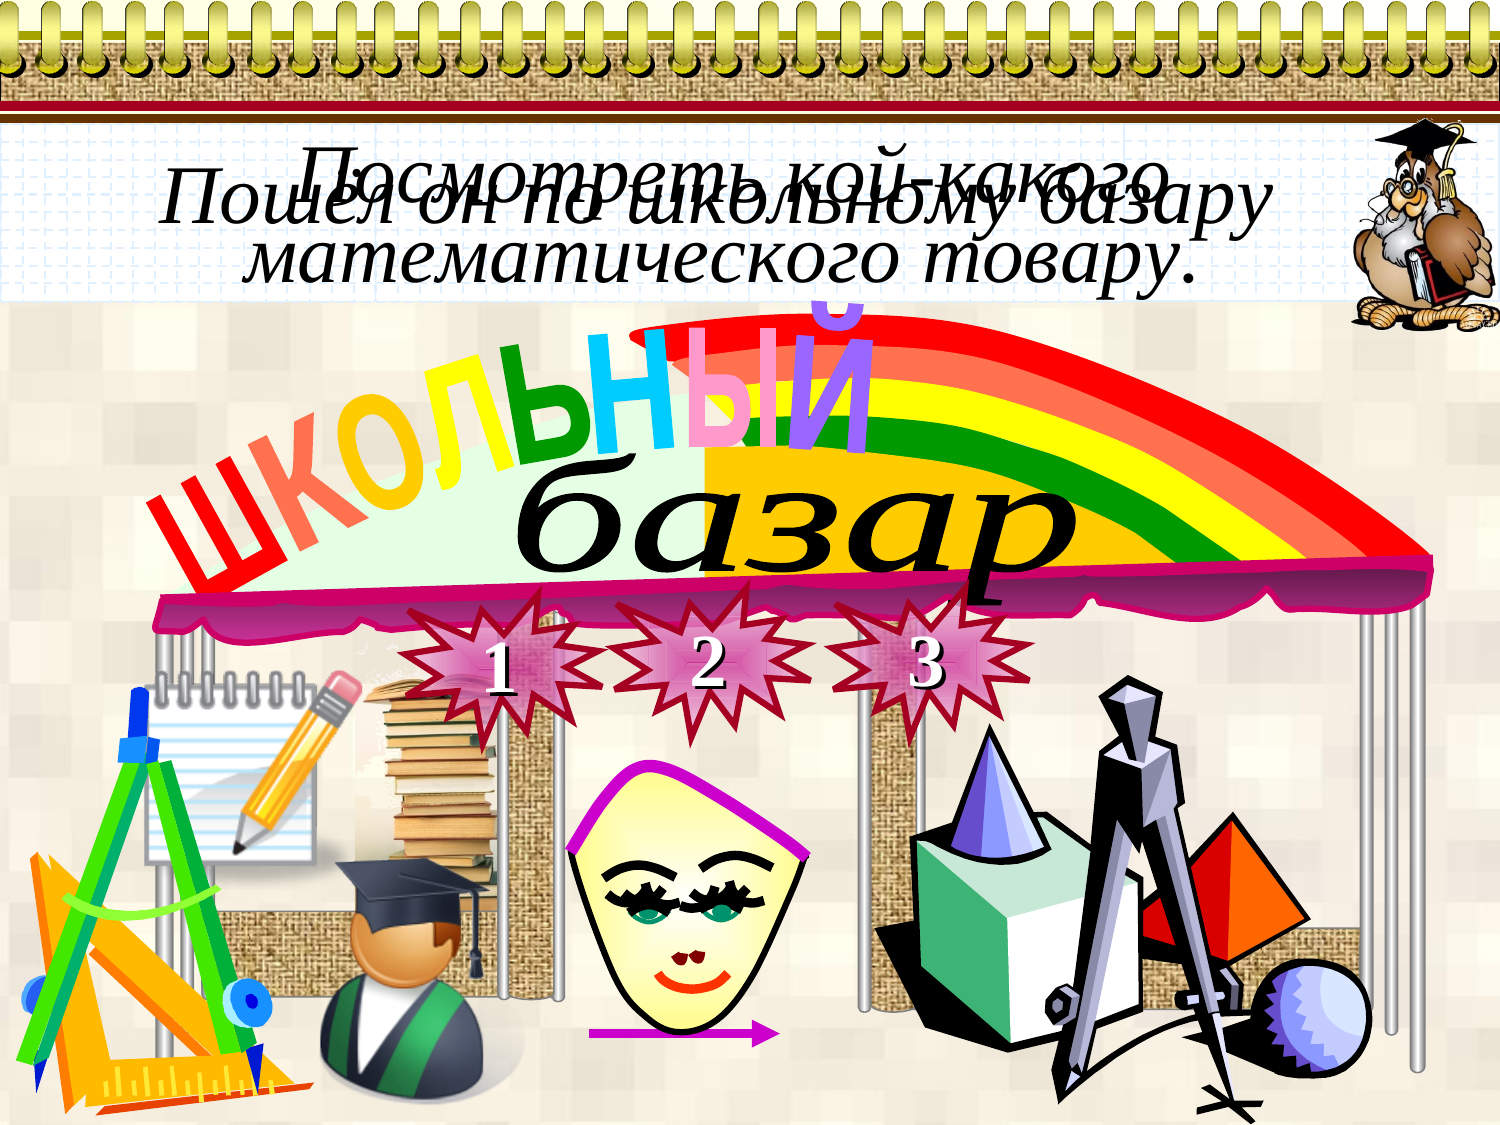

Посмотреть кой-какого математического товару.
Пошёл он по школьному базару
Й
Ы
Н
Ь
Л
О
К
базар
Ш
2
3
1